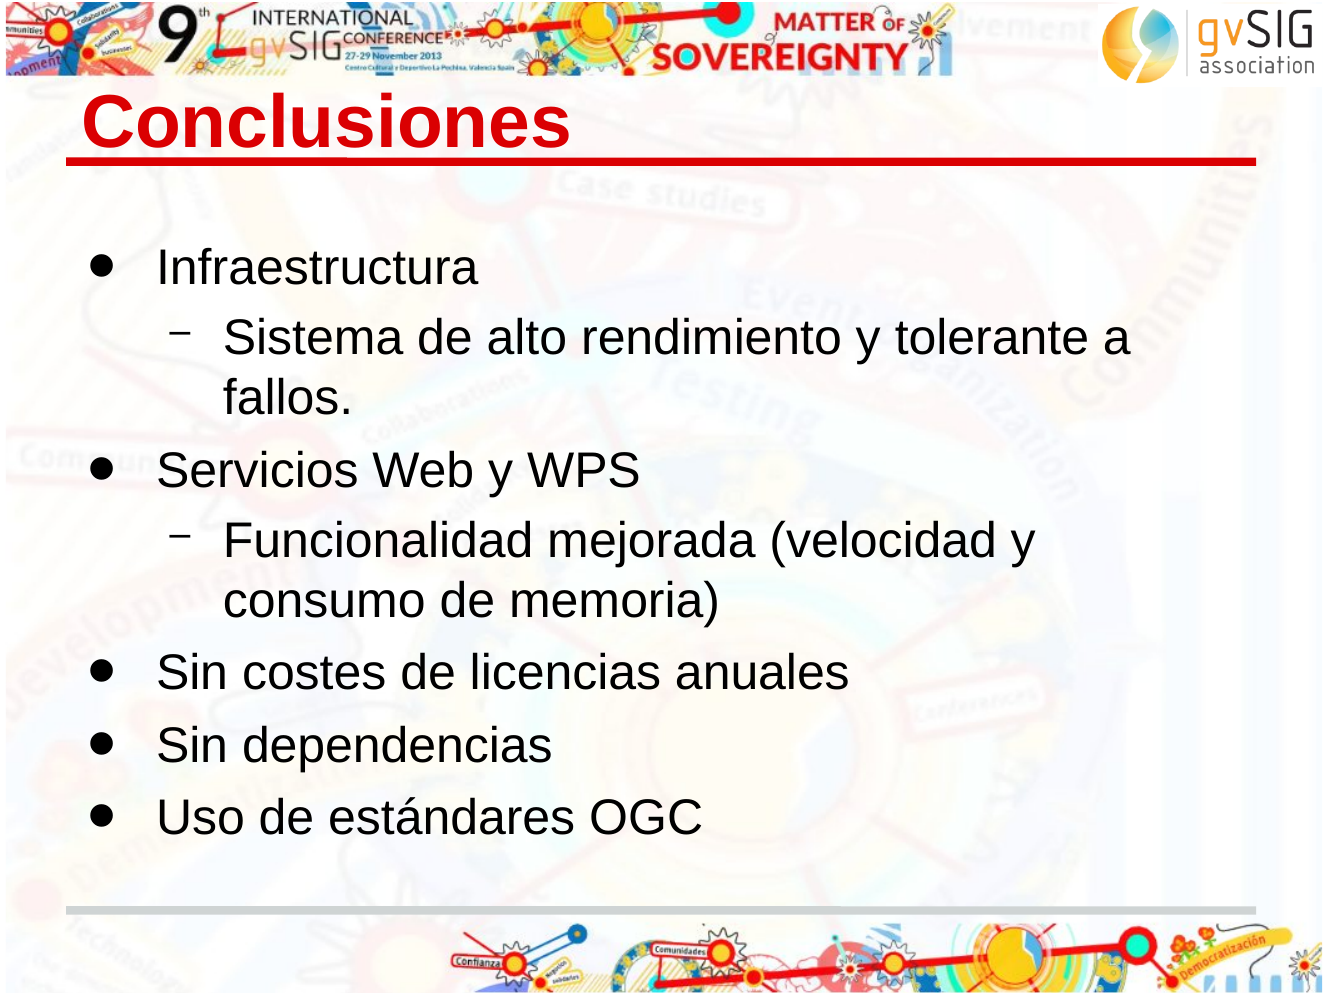

# Conclusiones
Infraestructura
Sistema de alto rendimiento y tolerante a fallos.
Servicios Web y WPS
Funcionalidad mejorada (velocidad y consumo de memoria)
Sin costes de licencias anuales
Sin dependencias
Uso de estándares OGC